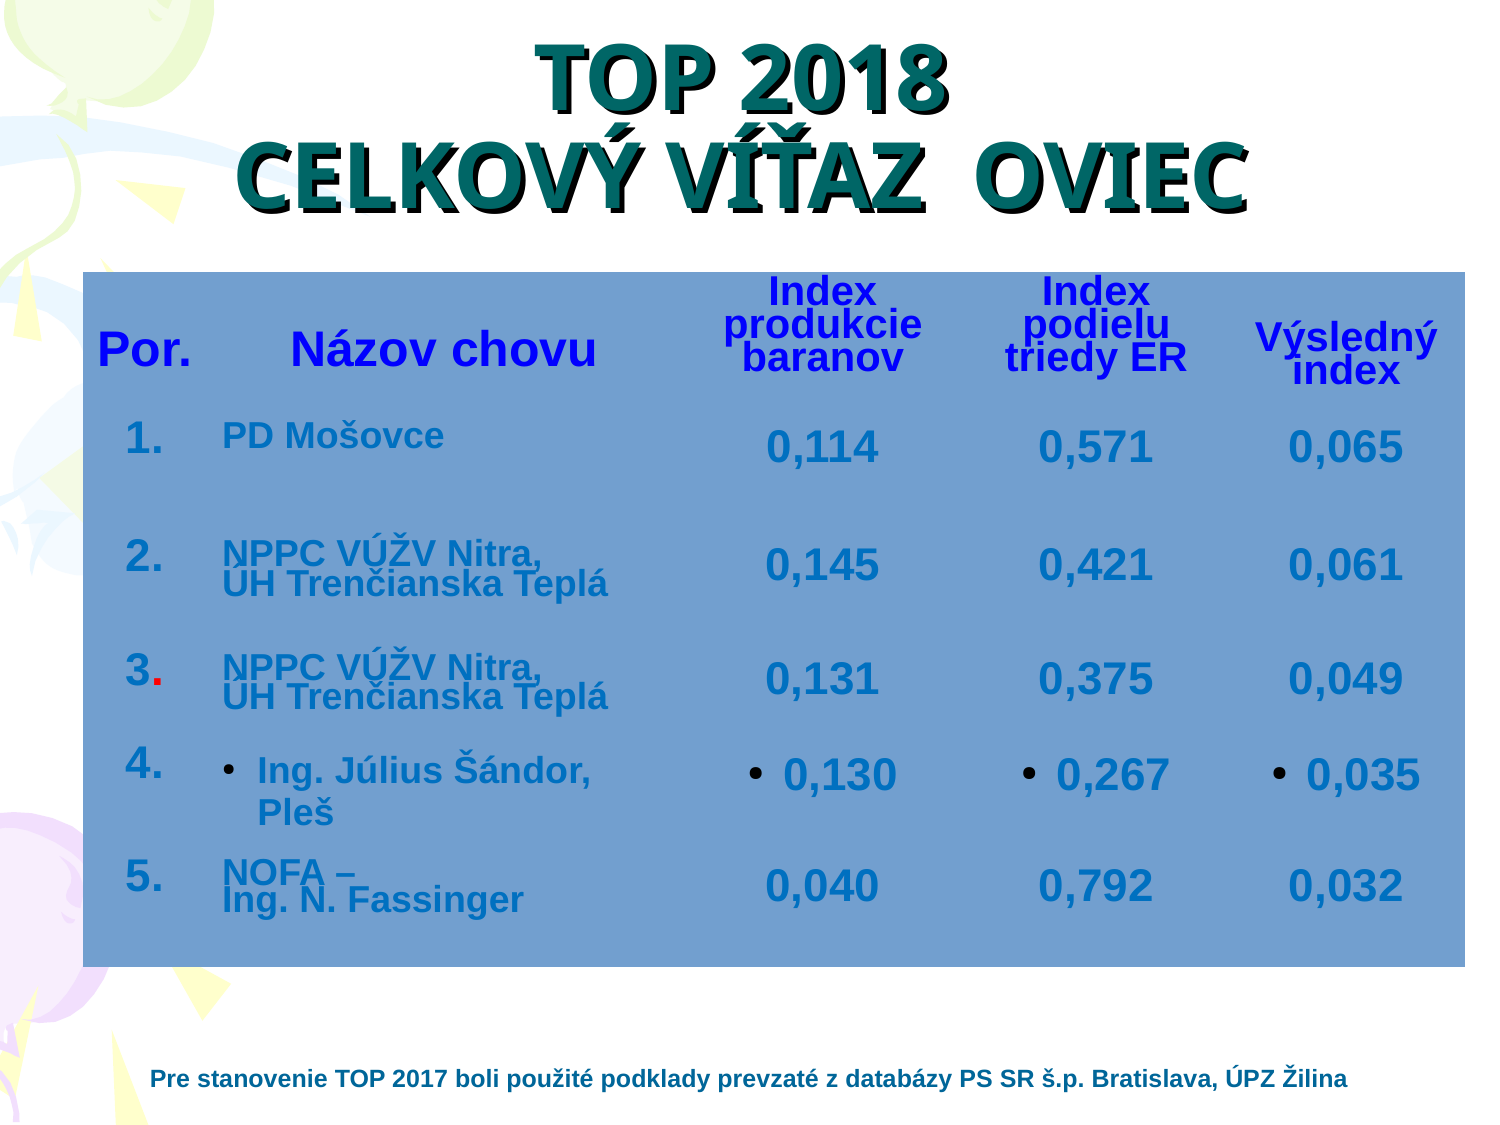

TOP 2018
CELKOVÝ VÍŤAZ OVIEC
| Por. | Názov chovu | Index produkcie baranov | Index podielu triedy ER | Výsledný index |
| --- | --- | --- | --- | --- |
| 1. | PD Mošovce | 0,114 | 0,571 | 0,065 |
| 2. | NPPC VÚŽV Nitra, ÚH Trenčianska Teplá | 0,145 | 0,421 | 0,061 |
| 3. | NPPC VÚŽV Nitra, ÚH Trenčianska Teplá | 0,131 | 0,375 | 0,049 |
| 4. | Ing. Július Šándor, Pleš | 0,130 | 0,267 | 0,035 |
| 5. | NOFA – Ing. N. Fassinger | 0,040 | 0,792 | 0,032 |
Pre stanovenie TOP 2017 boli použité podklady prevzaté z databázy PS SR š.p. Bratislava, ÚPZ Žilina